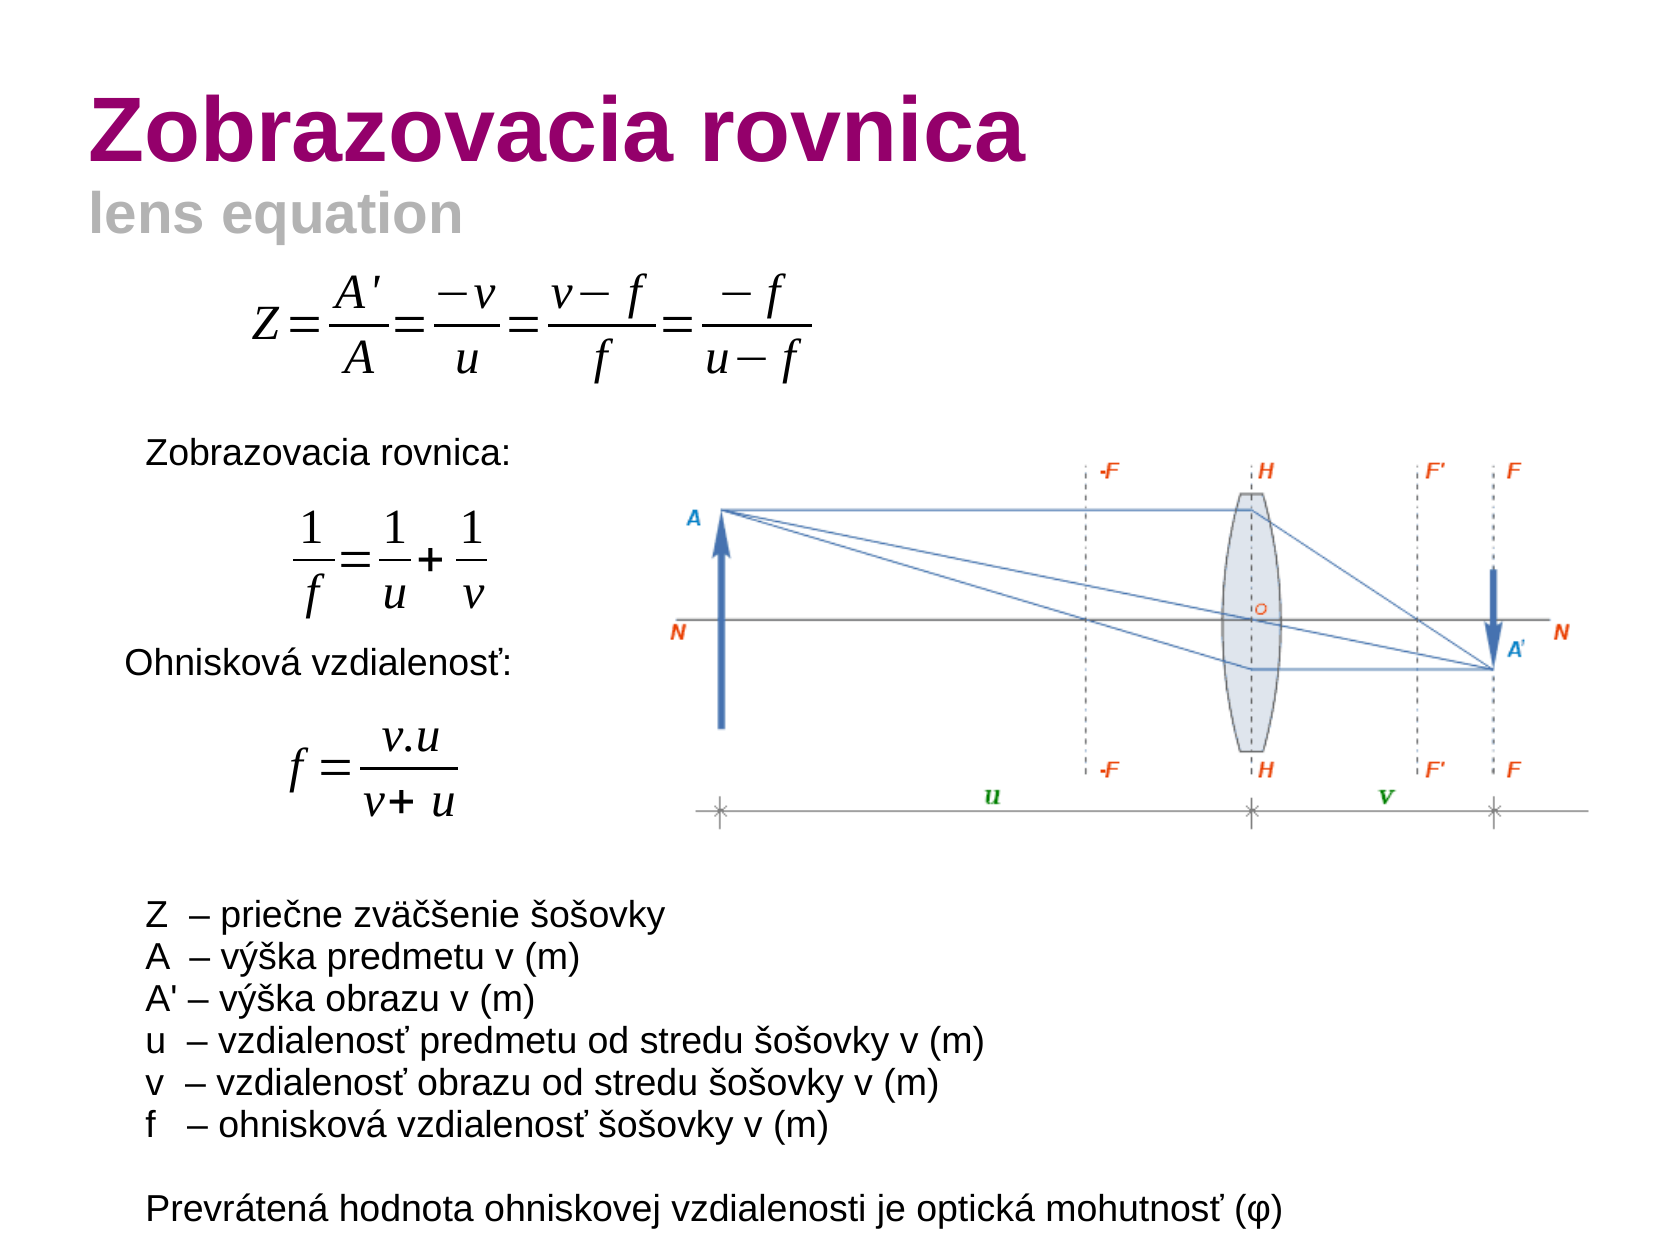

# Zobrazovacia rovnica lens equation
 Zobrazovacia rovnica:
 Ohnisková vzdialenosť:
 Z – priečne zväčšenie šošovky
 A – výška predmetu v (m)
 A' – výška obrazu v (m)
 u – vzdialenosť predmetu od stredu šošovky v (m)
 v – vzdialenosť obrazu od stredu šošovky v (m)
 f – ohnisková vzdialenosť šošovky v (m)
 Prevrátená hodnota ohniskovej vzdialenosti je optická mohutnosť (φ)